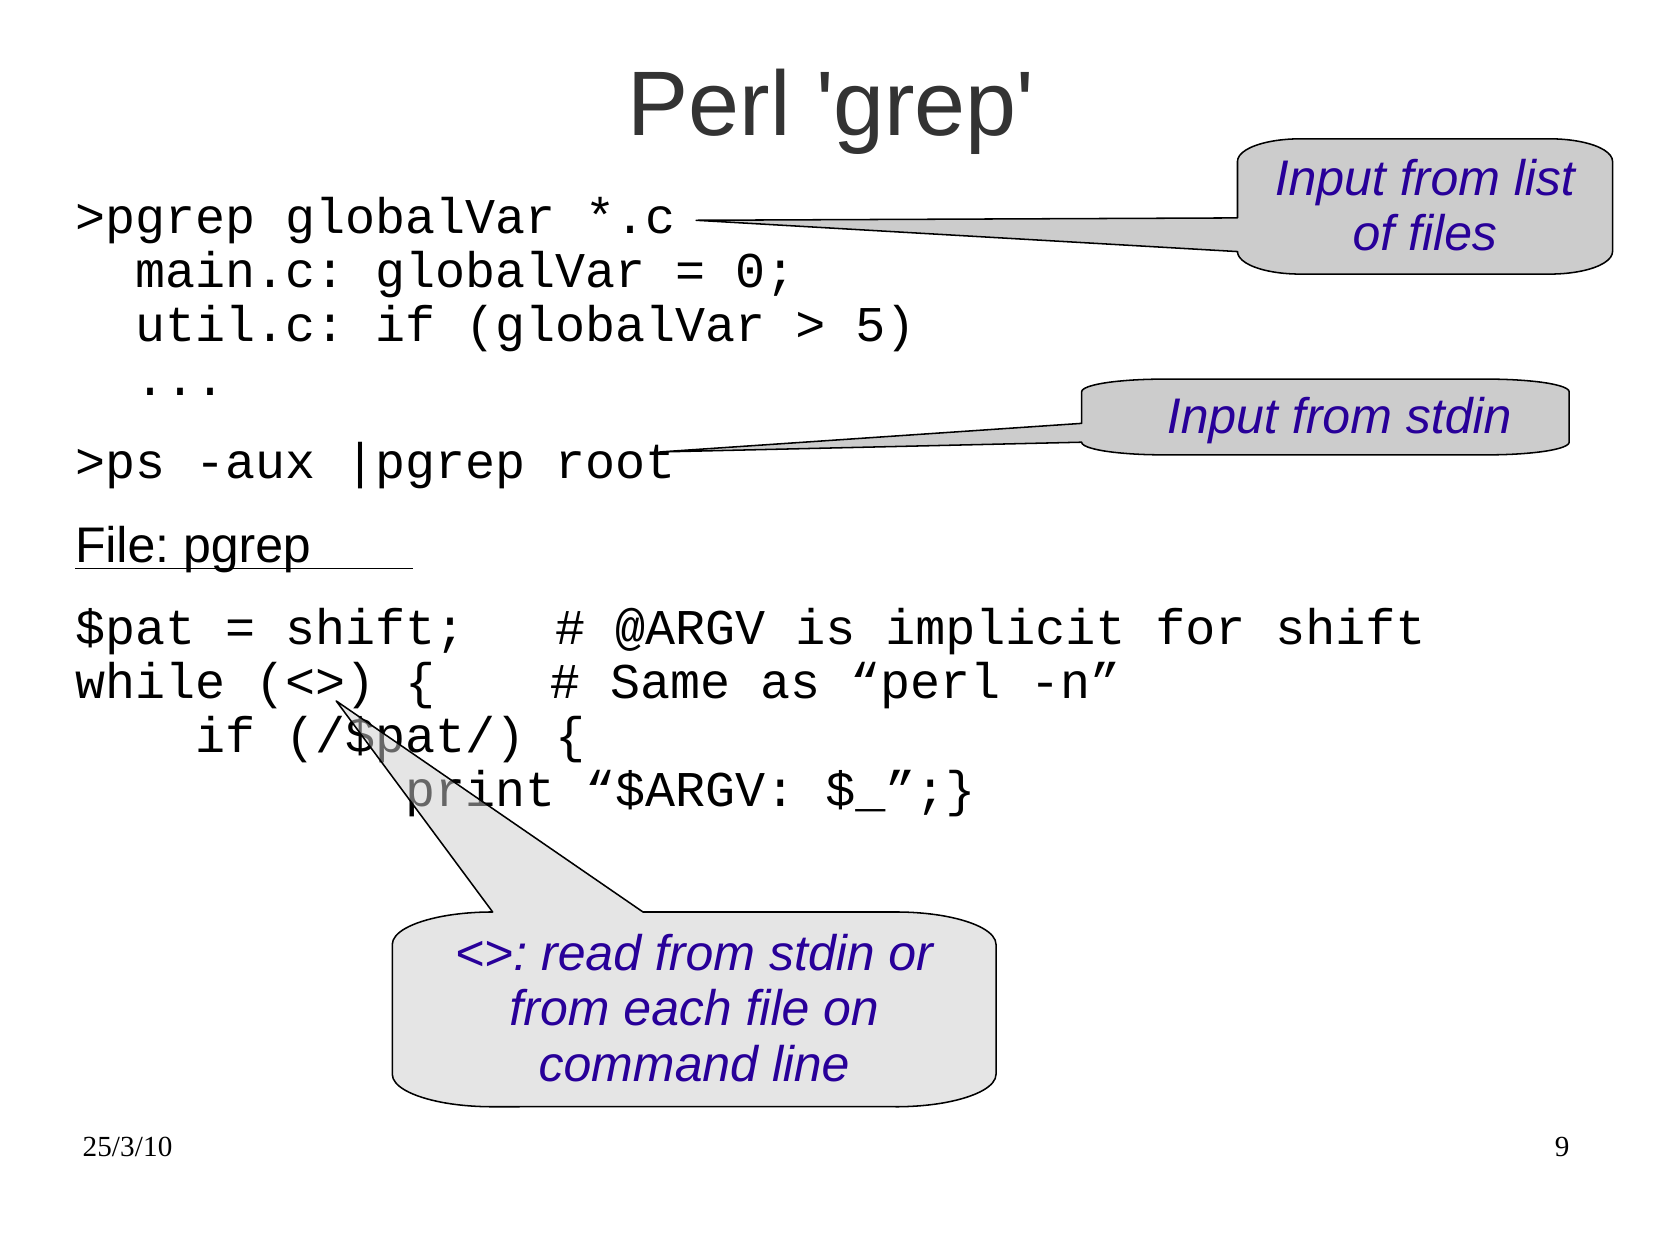

# Perl 'grep'
Input from list of files
>pgrep globalVar *.c
 main.c: globalVar = 0;
 util.c: if (globalVar > 5)
 ...
>ps -aux |pgrep root
File: pgrep
$pat = shift; # @ARGV is implicit for shift
while (<>) {		 # Same as “perl -n”
 if (/$pat/) {
 print “$ARGV: $_”;}
 Input from stdin
<>: read from stdin or from each file on command line
9